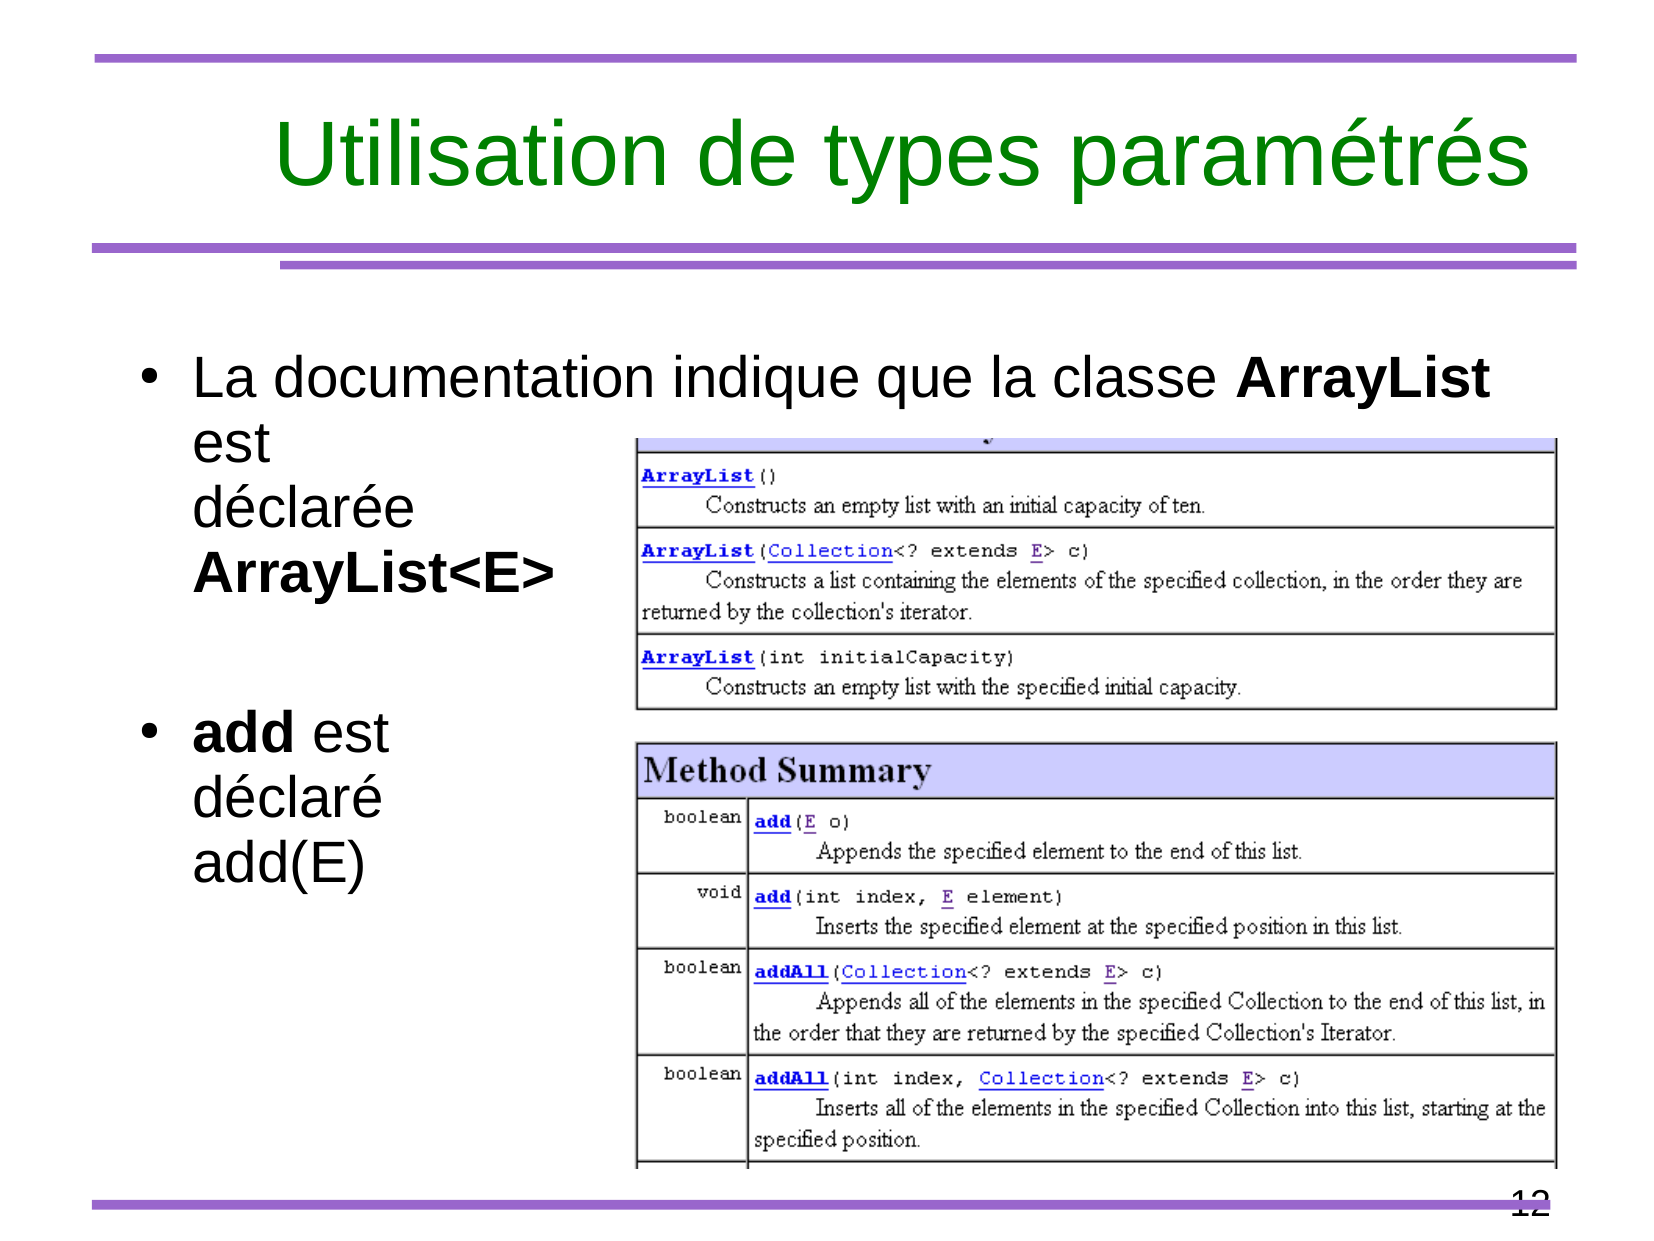

# Utilisation de types paramétrés
La documentation indique que la classe ArrayList est
déclarée
ArrayList<E>
add est
déclaré
add(E)